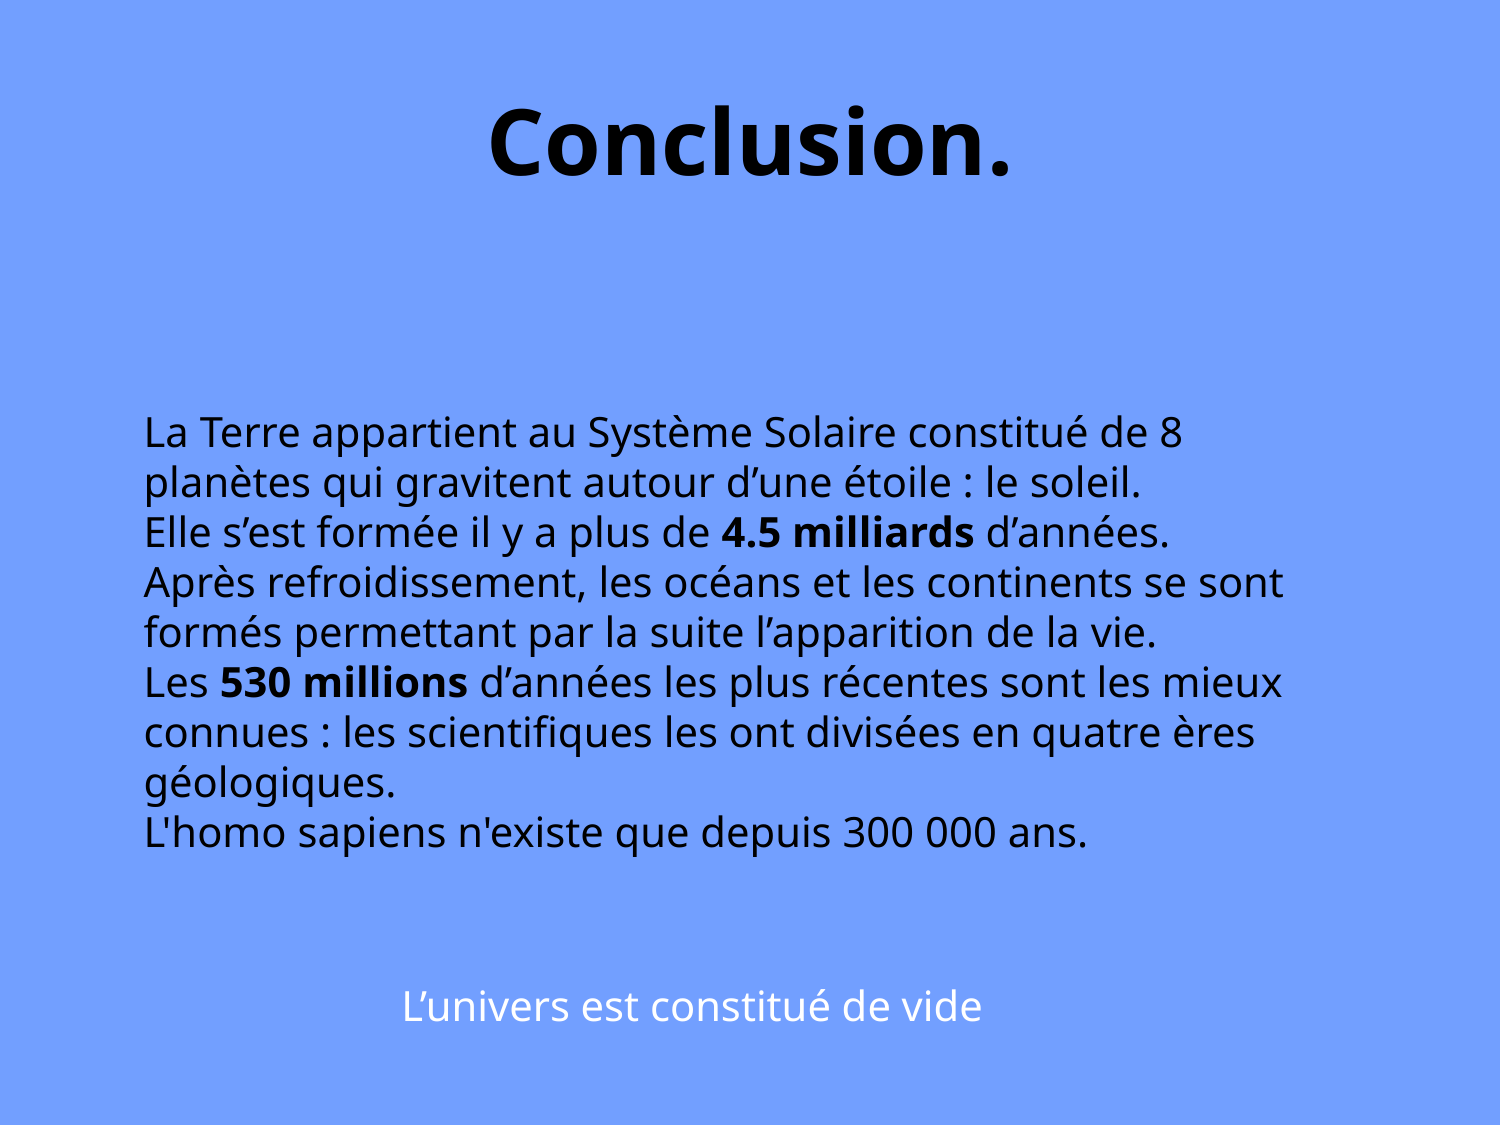

Conclusion.
La Terre appartient au Système Solaire constitué de 8 planètes qui gravitent autour d’une étoile : le soleil.
Elle s’est formée il y a plus de 4.5 milliards d’années.
Après refroidissement, les océans et les continents se sont formés permettant par la suite l’apparition de la vie.
Les 530 millions d’années les plus récentes sont les mieux connues : les scientifiques les ont divisées en quatre ères géologiques.
L'homo sapiens n'existe que depuis 300 000 ans.
L’univers est constitué de vide